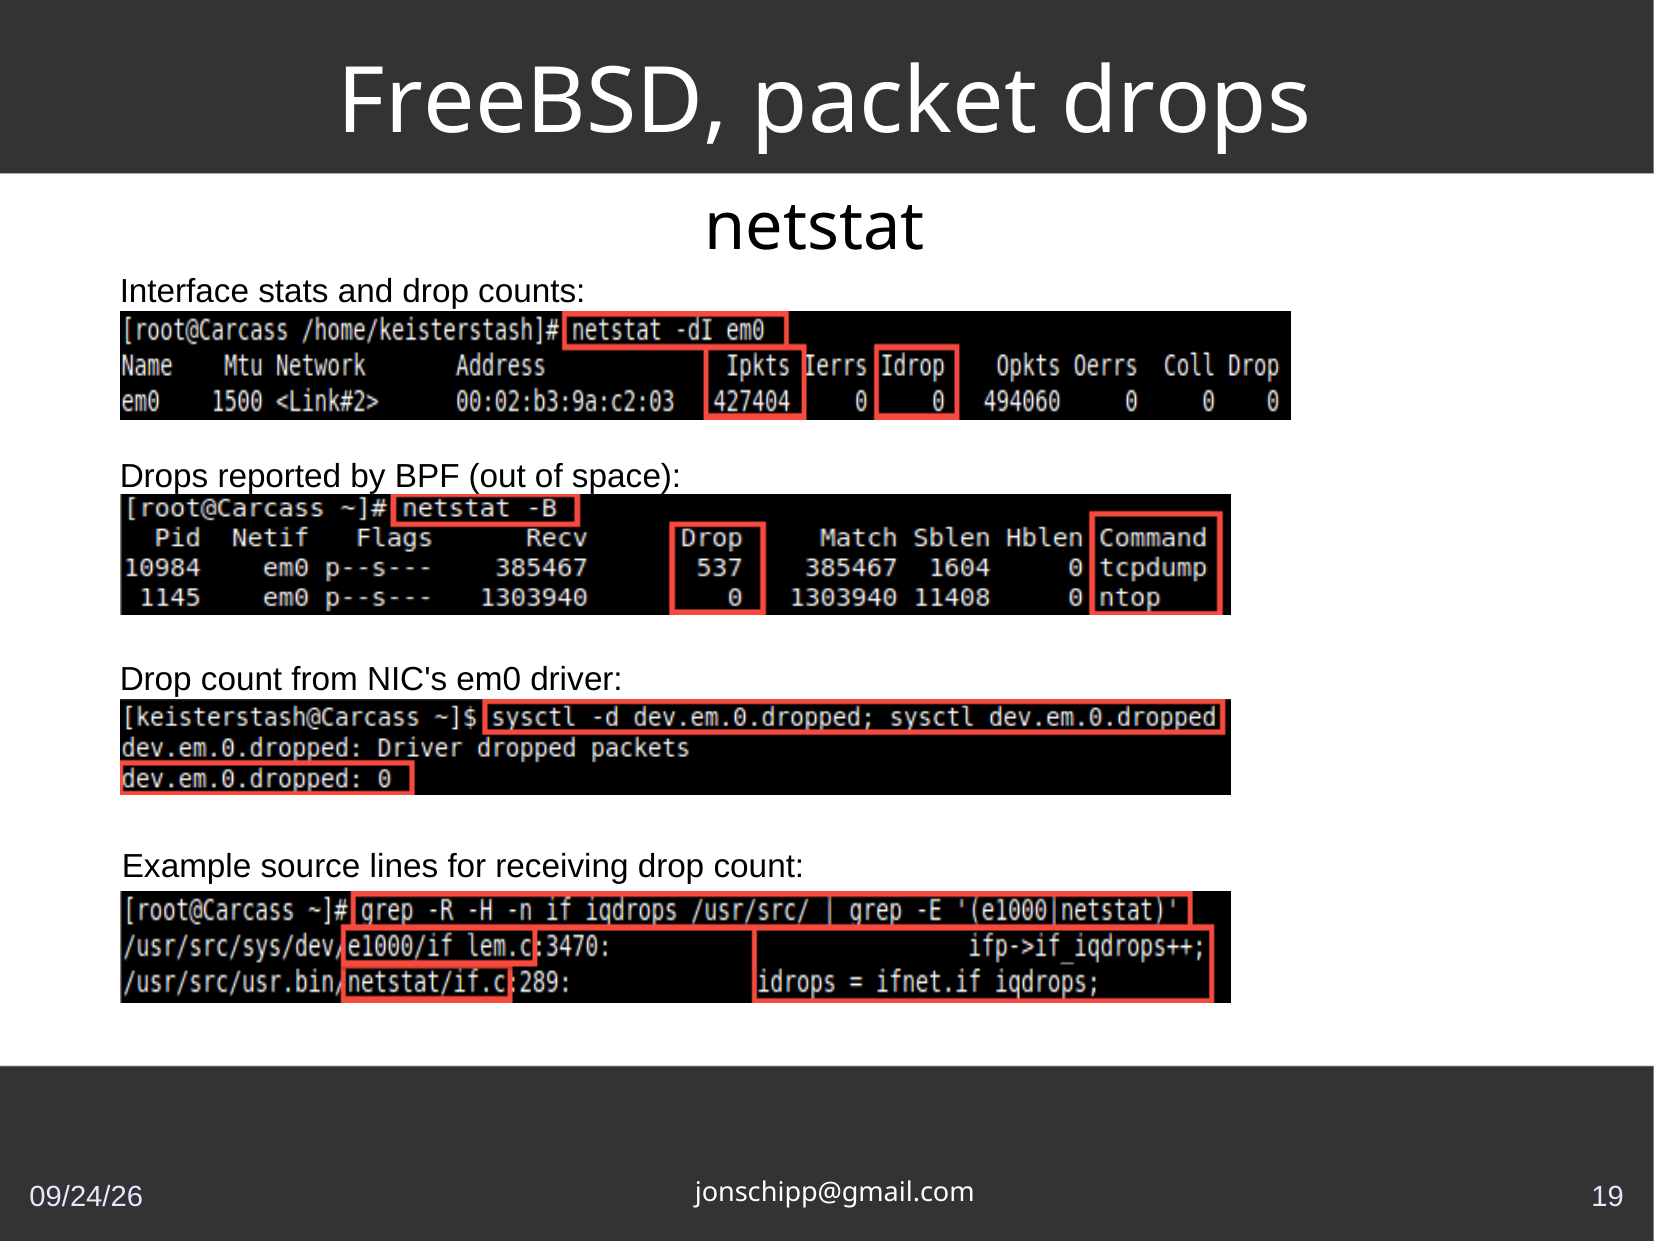

FreeBSD, packet drops
netstat
Interface stats and drop counts:
Drops reported by BPF (out of space):
Drop count from NIC's em0 driver:
Example source lines for receiving drop count:
jonschipp@gmail.com